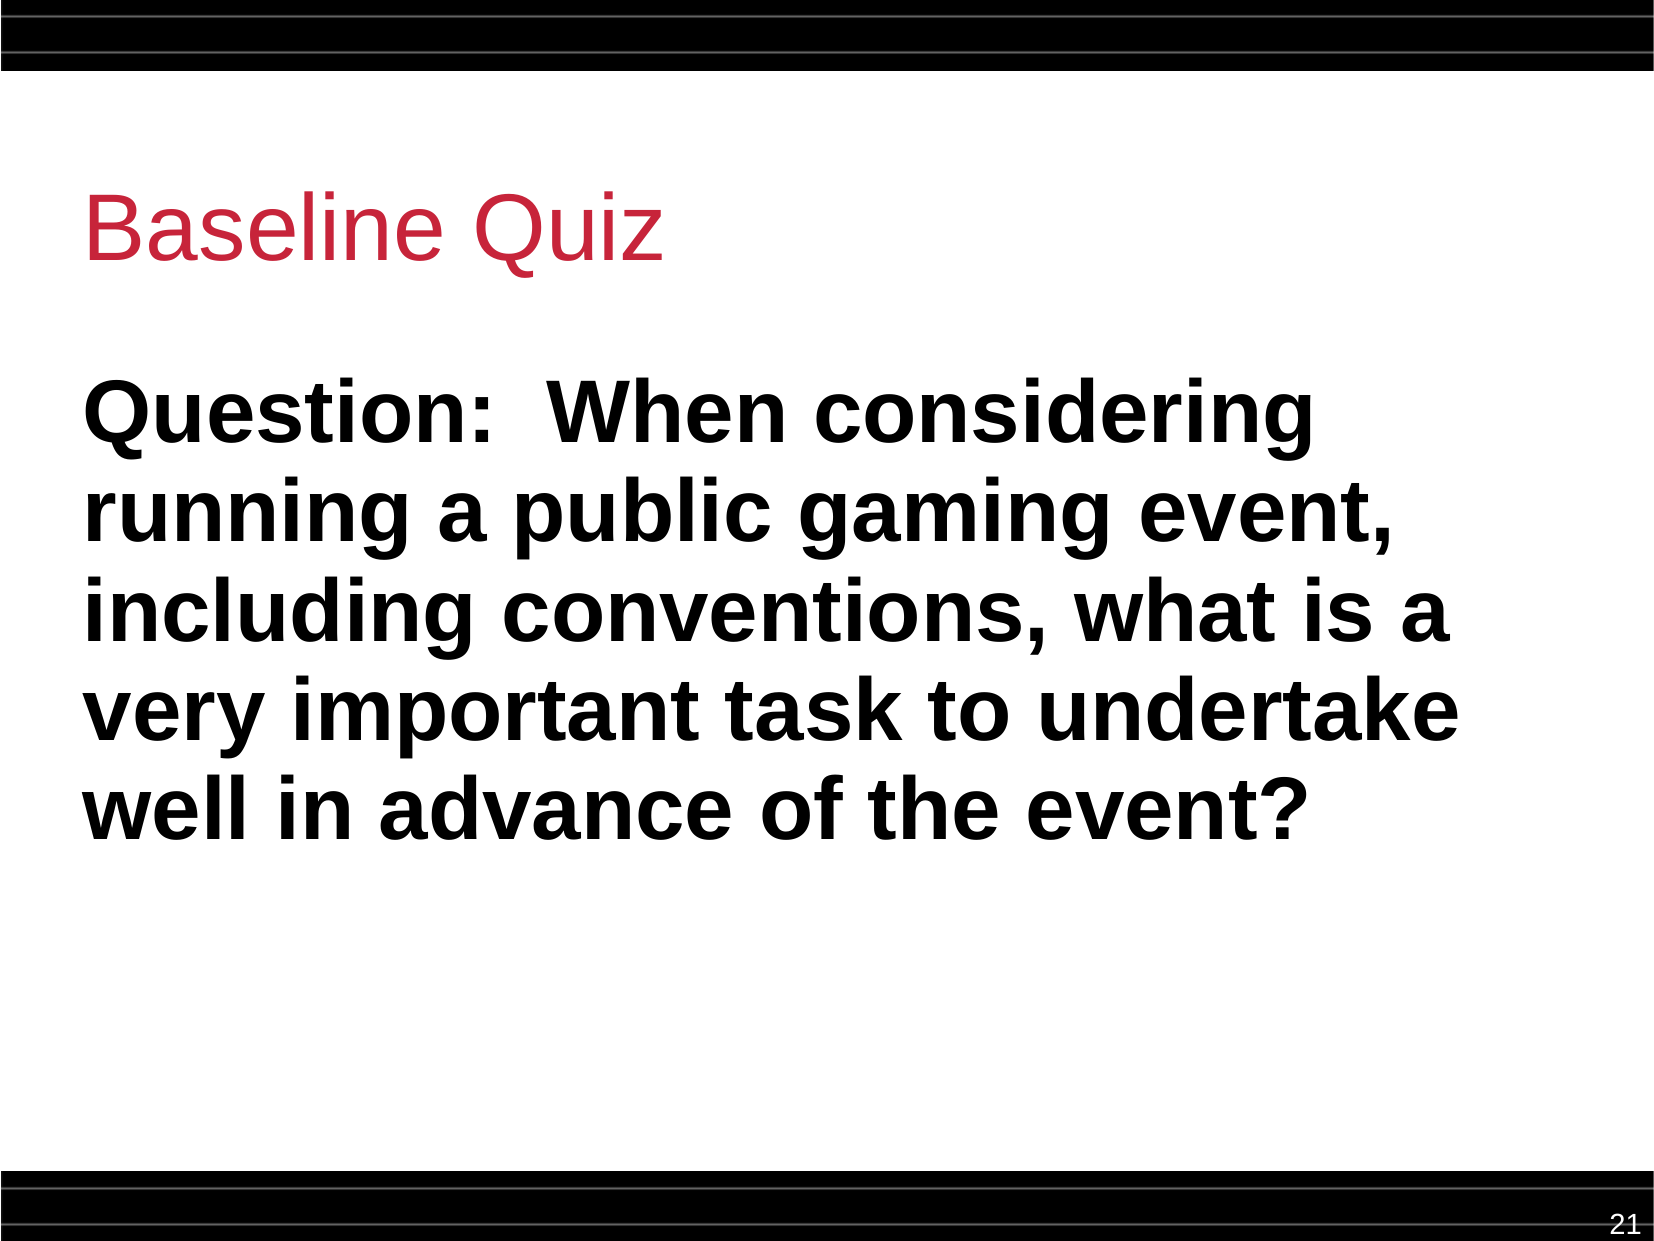

# Baseline Quiz
Question: When considering running a public gaming event, including conventions, what is a very important task to undertake well in advance of the event?